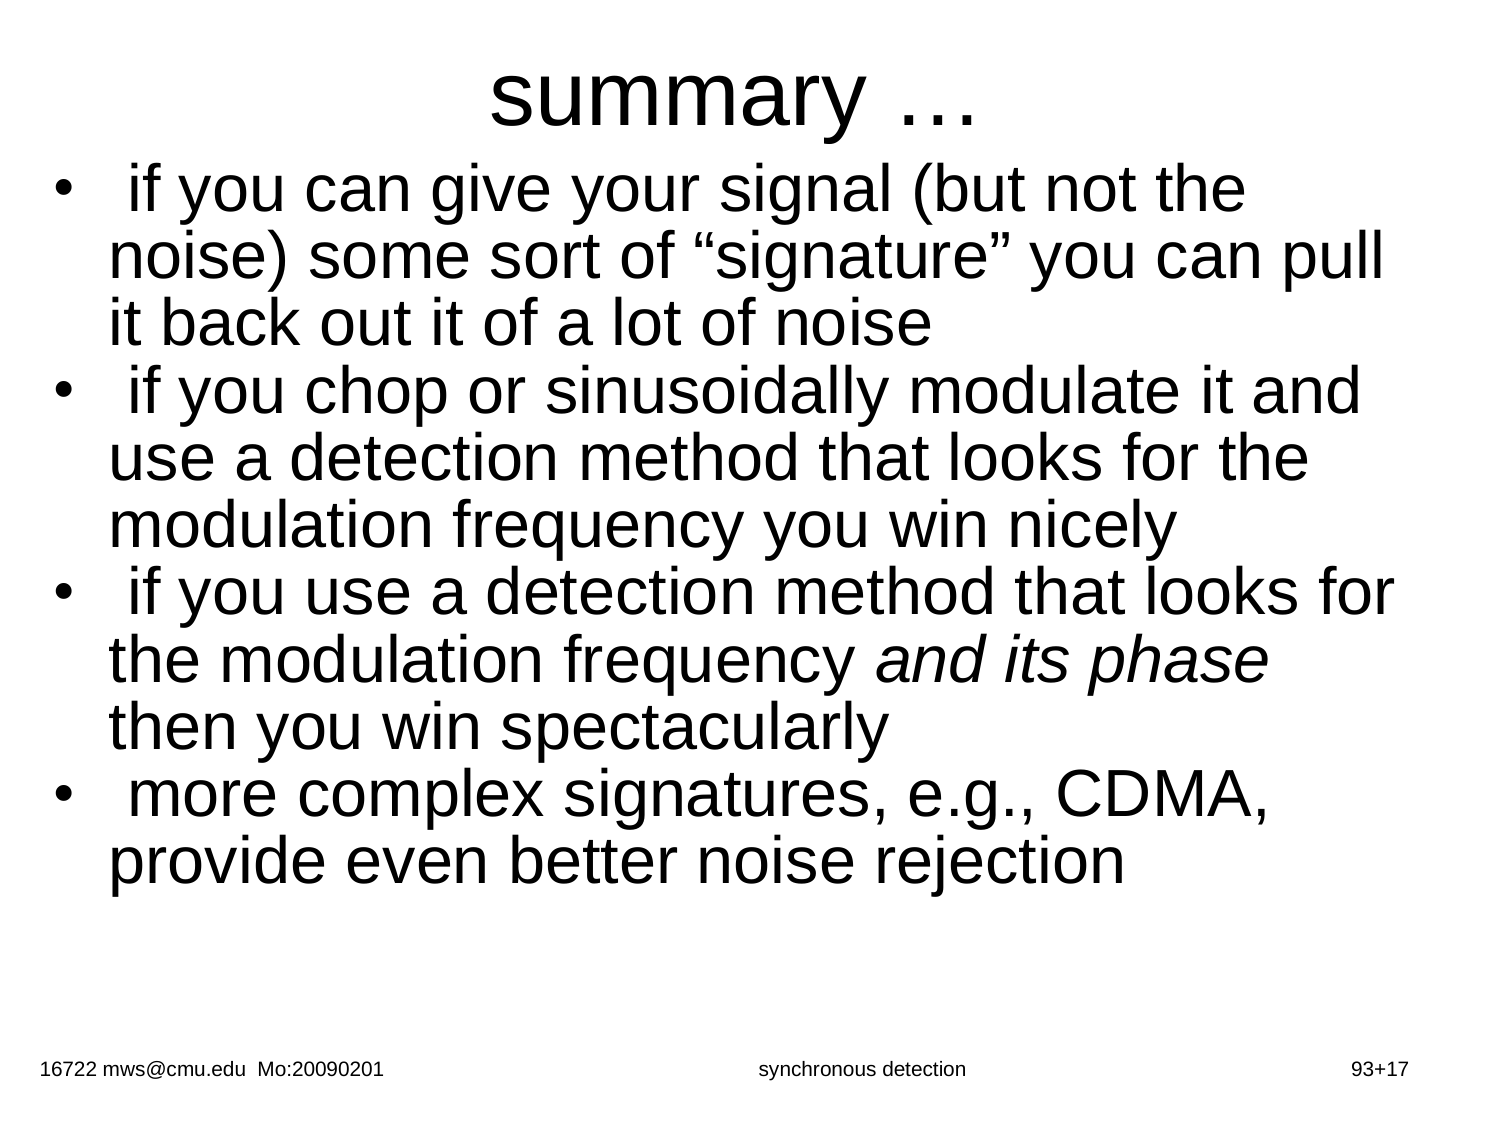

# summary …
 if you can give your signal (but not the noise) some sort of “signature” you can pull it back out it of a lot of noise
 if you chop or sinusoidally modulate it and use a detection method that looks for the modulation frequency you win nicely
 if you use a detection method that looks for the modulation frequency and its phase
then you win spectacularly
 more complex signatures, e.g., CDMA, provide even better noise rejection
16722 mws@cmu.edu Mo:20090201
synchronous detection
17